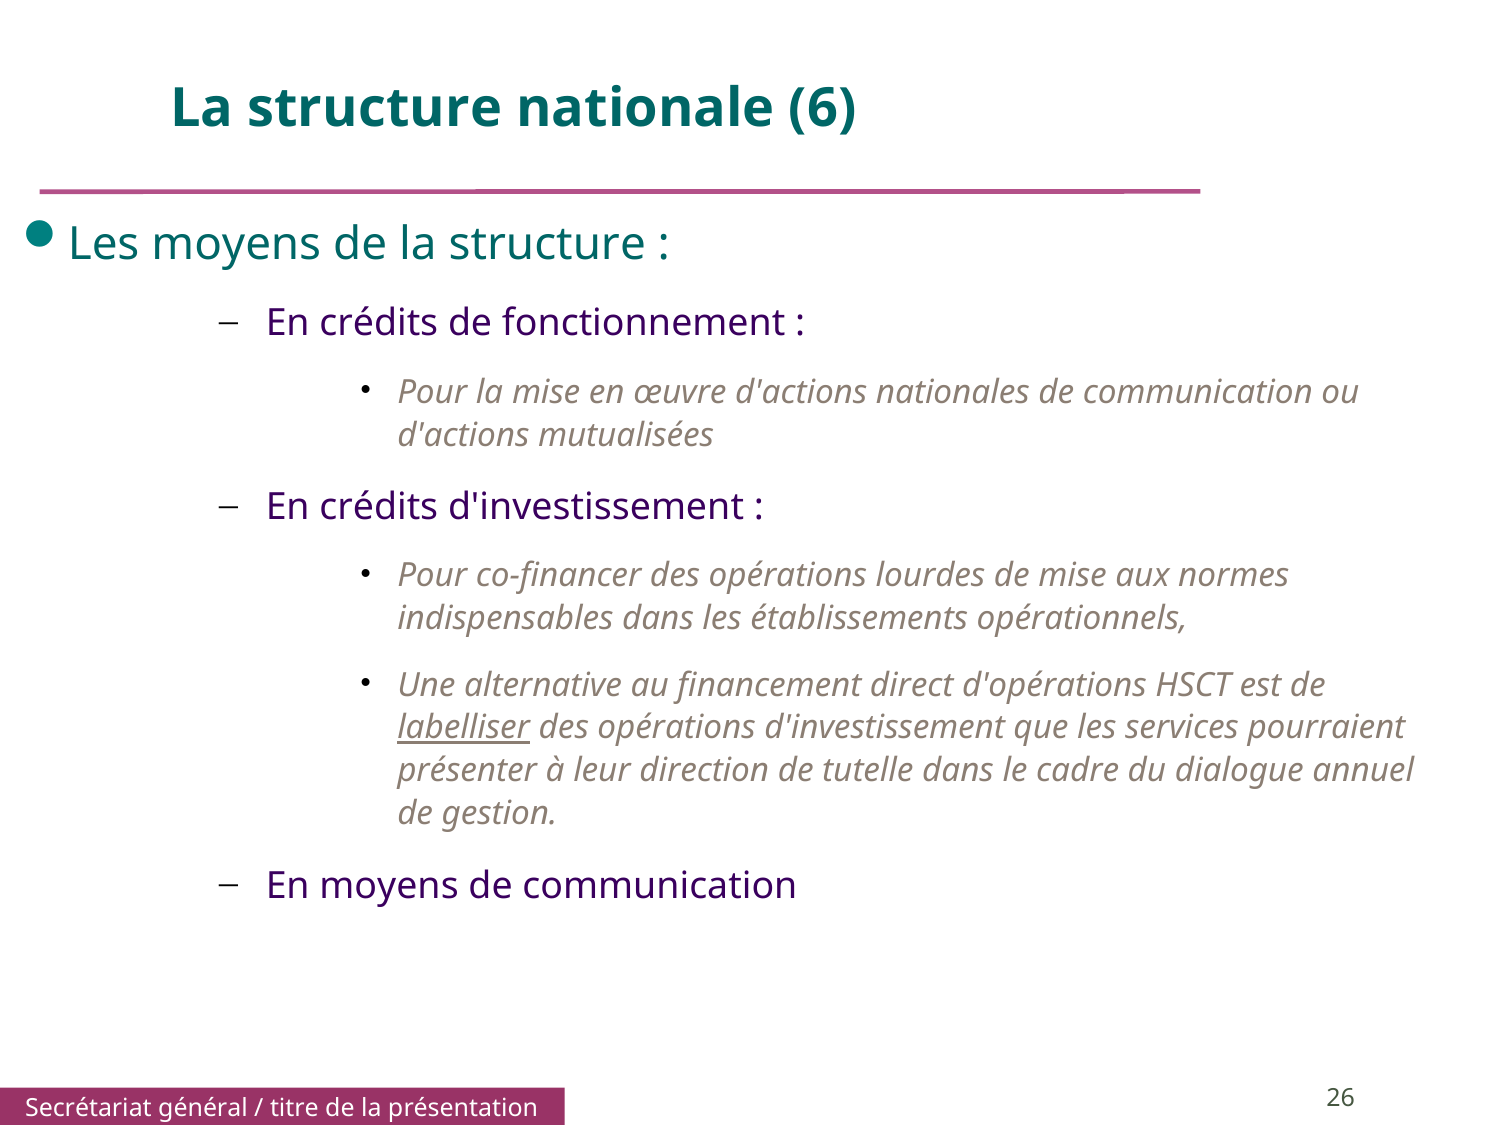

# La structure nationale (6)
Les moyens de la structure :
En crédits de fonctionnement :
Pour la mise en œuvre d'actions nationales de communication ou d'actions mutualisées
En crédits d'investissement :
Pour co-financer des opérations lourdes de mise aux normes indispensables dans les établissements opérationnels,
Une alternative au financement direct d'opérations HSCT est de labelliser des opérations d'investissement que les services pourraient présenter à leur direction de tutelle dans le cadre du dialogue annuel de gestion.
En moyens de communication
26